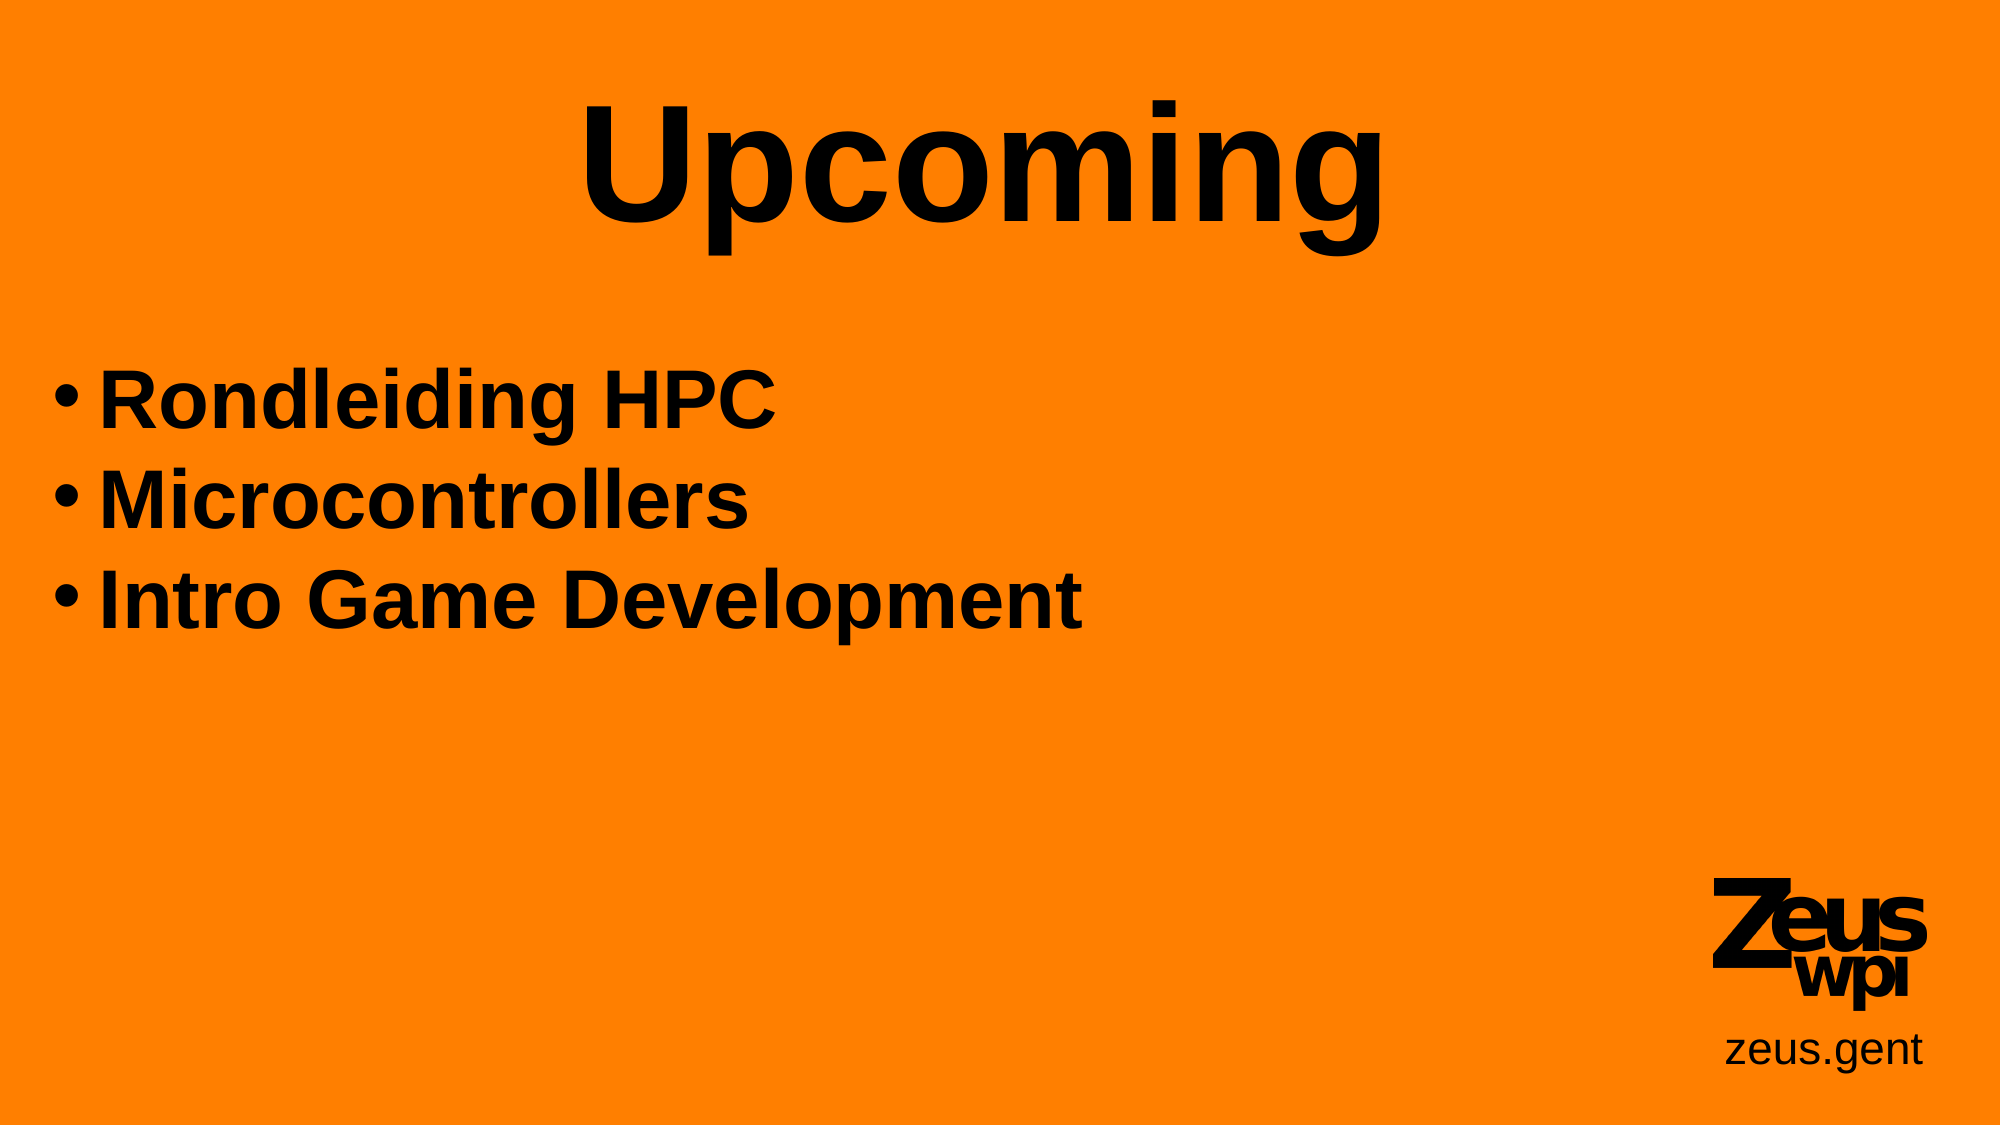

Upcoming
Rondleiding HPC
Microcontrollers
Intro Game Development
zeus.gent